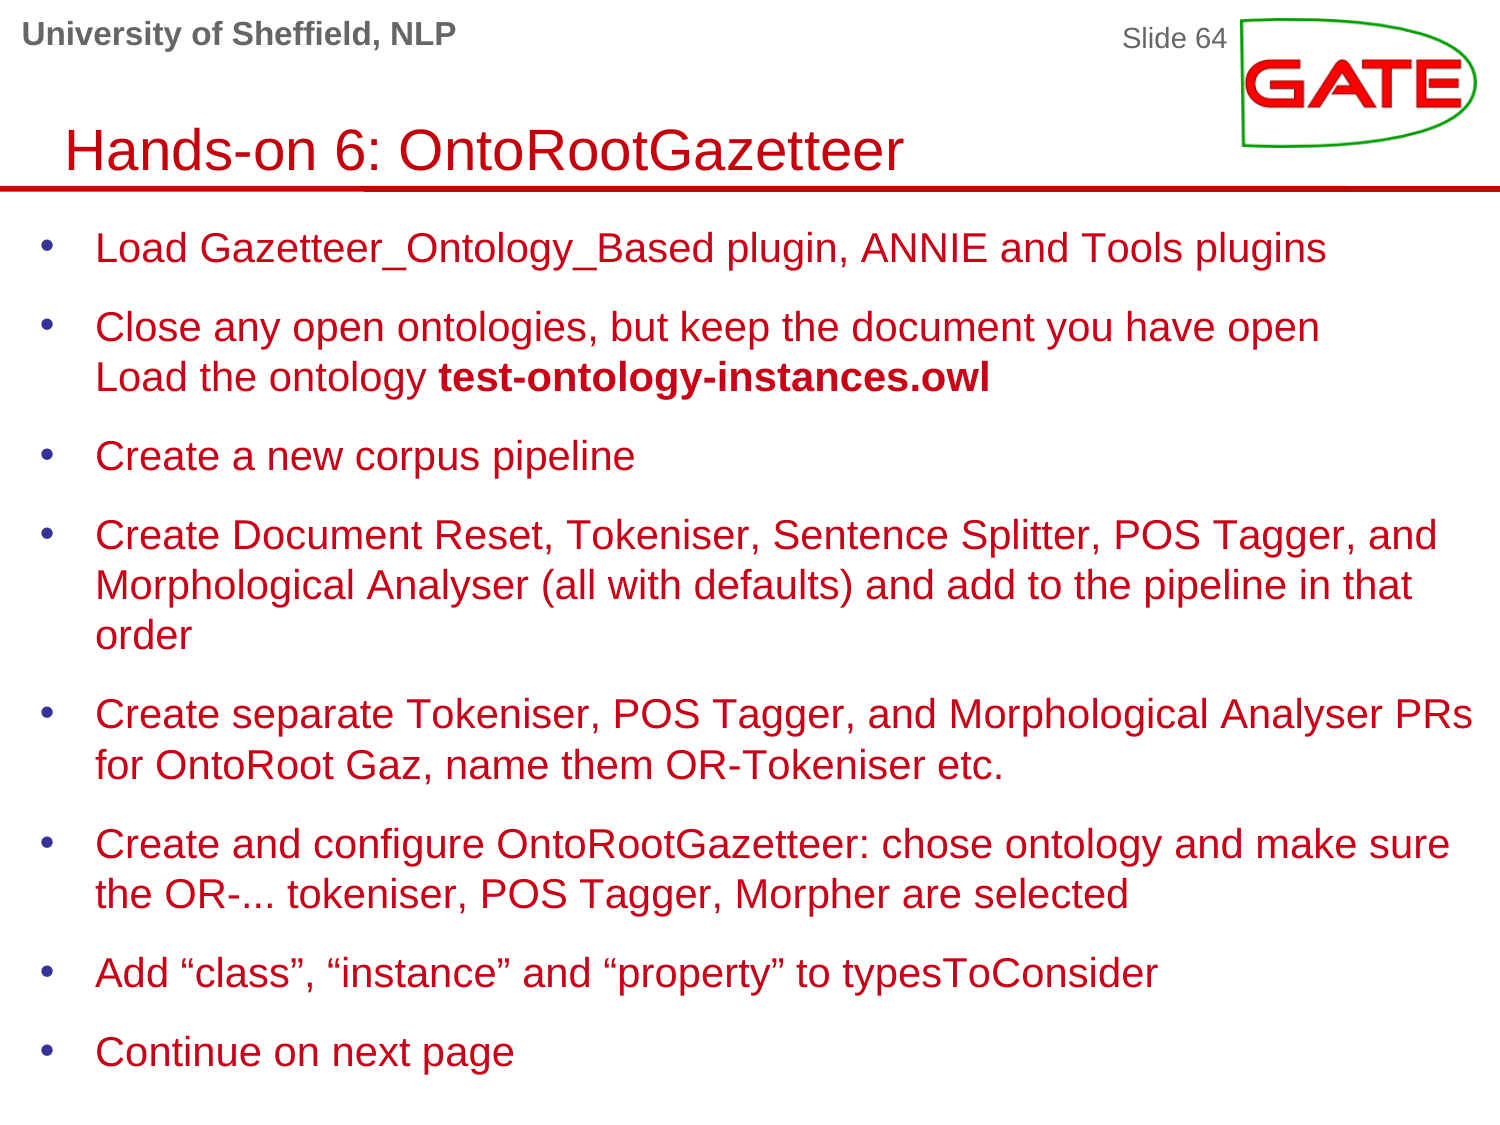

64
# Hands-on 6: OntoRootGazetteer
Load Gazetteer_Ontology_Based plugin, ANNIE and Tools plugins
Close any open ontologies, but keep the document you have open
Load the ontology test-ontology-instances.owl
Create a new corpus pipeline
Create Document Reset, Tokeniser, Sentence Splitter, POS Tagger, and Morphological Analyser (all with defaults) and add to the pipeline in that order
Create separate Tokeniser, POS Tagger, and Morphological Analyser PRs for OntoRoot Gaz, name them OR-Tokeniser etc.
Create and configure OntoRootGazetteer: chose ontology and make sure the OR-... tokeniser, POS Tagger, Morpher are selected
Add “class”, “instance” and “property” to typesToConsider
Continue on next page